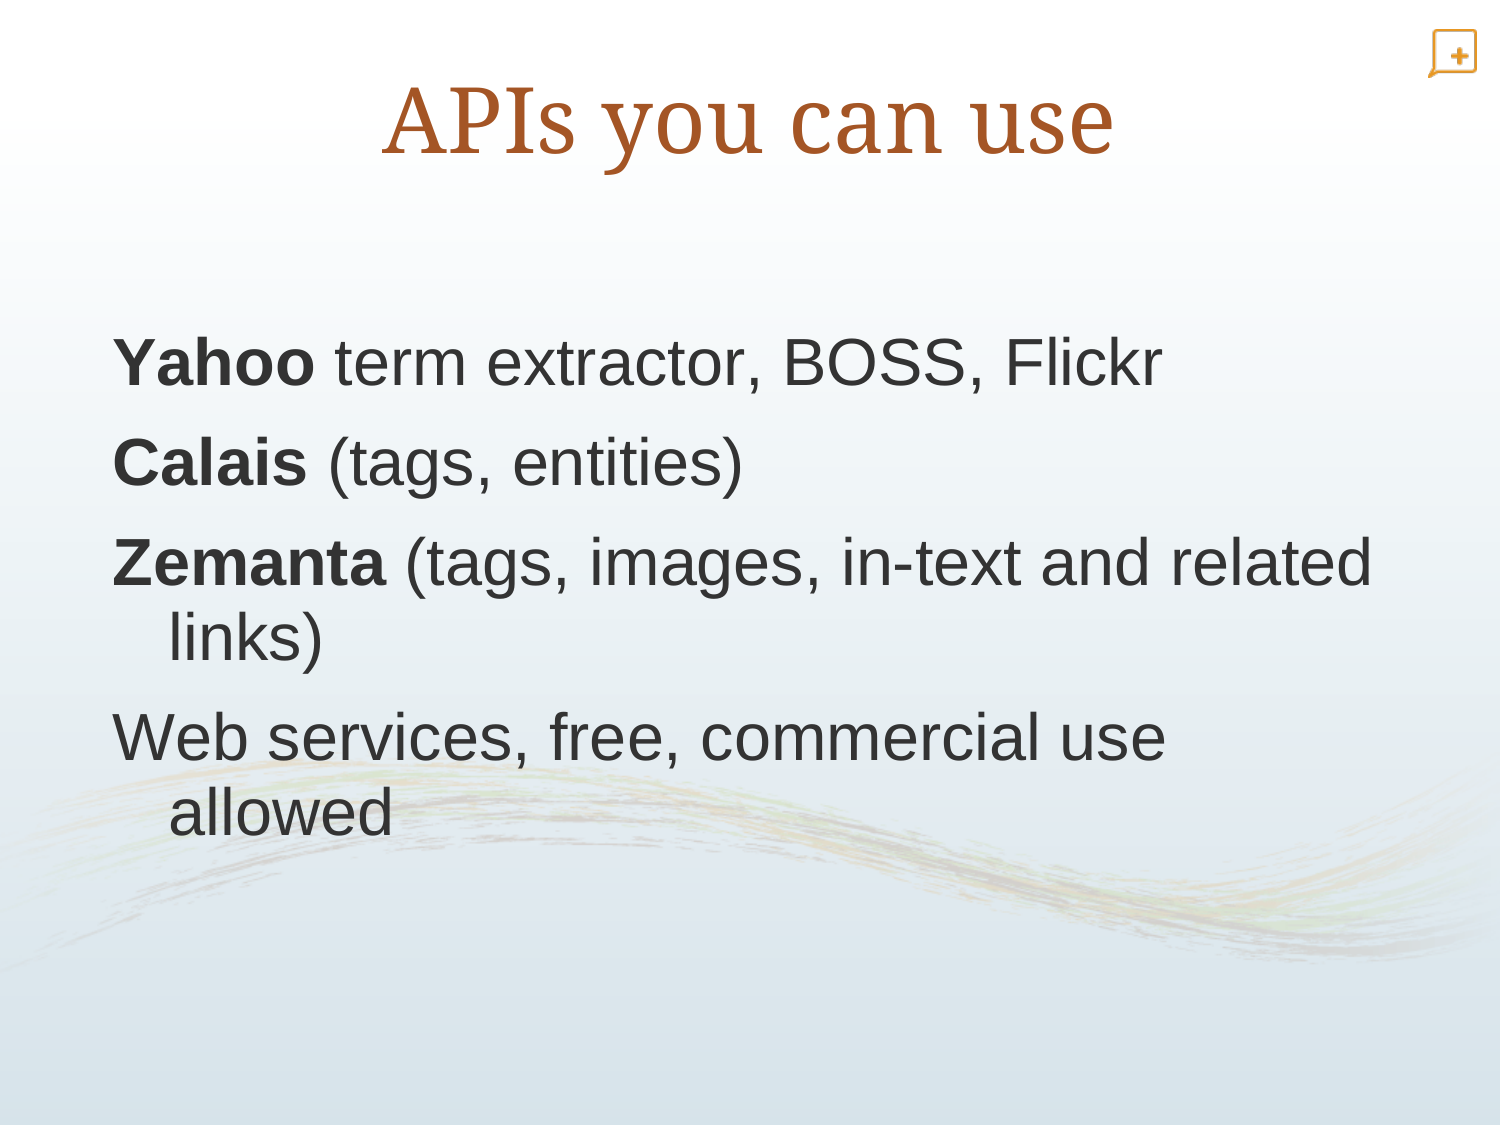

# APIs you can use
Yahoo term extractor, BOSS, Flickr
Calais (tags, entities)
Zemanta (tags, images, in-text and related links)
Web services, free, commercial use allowed